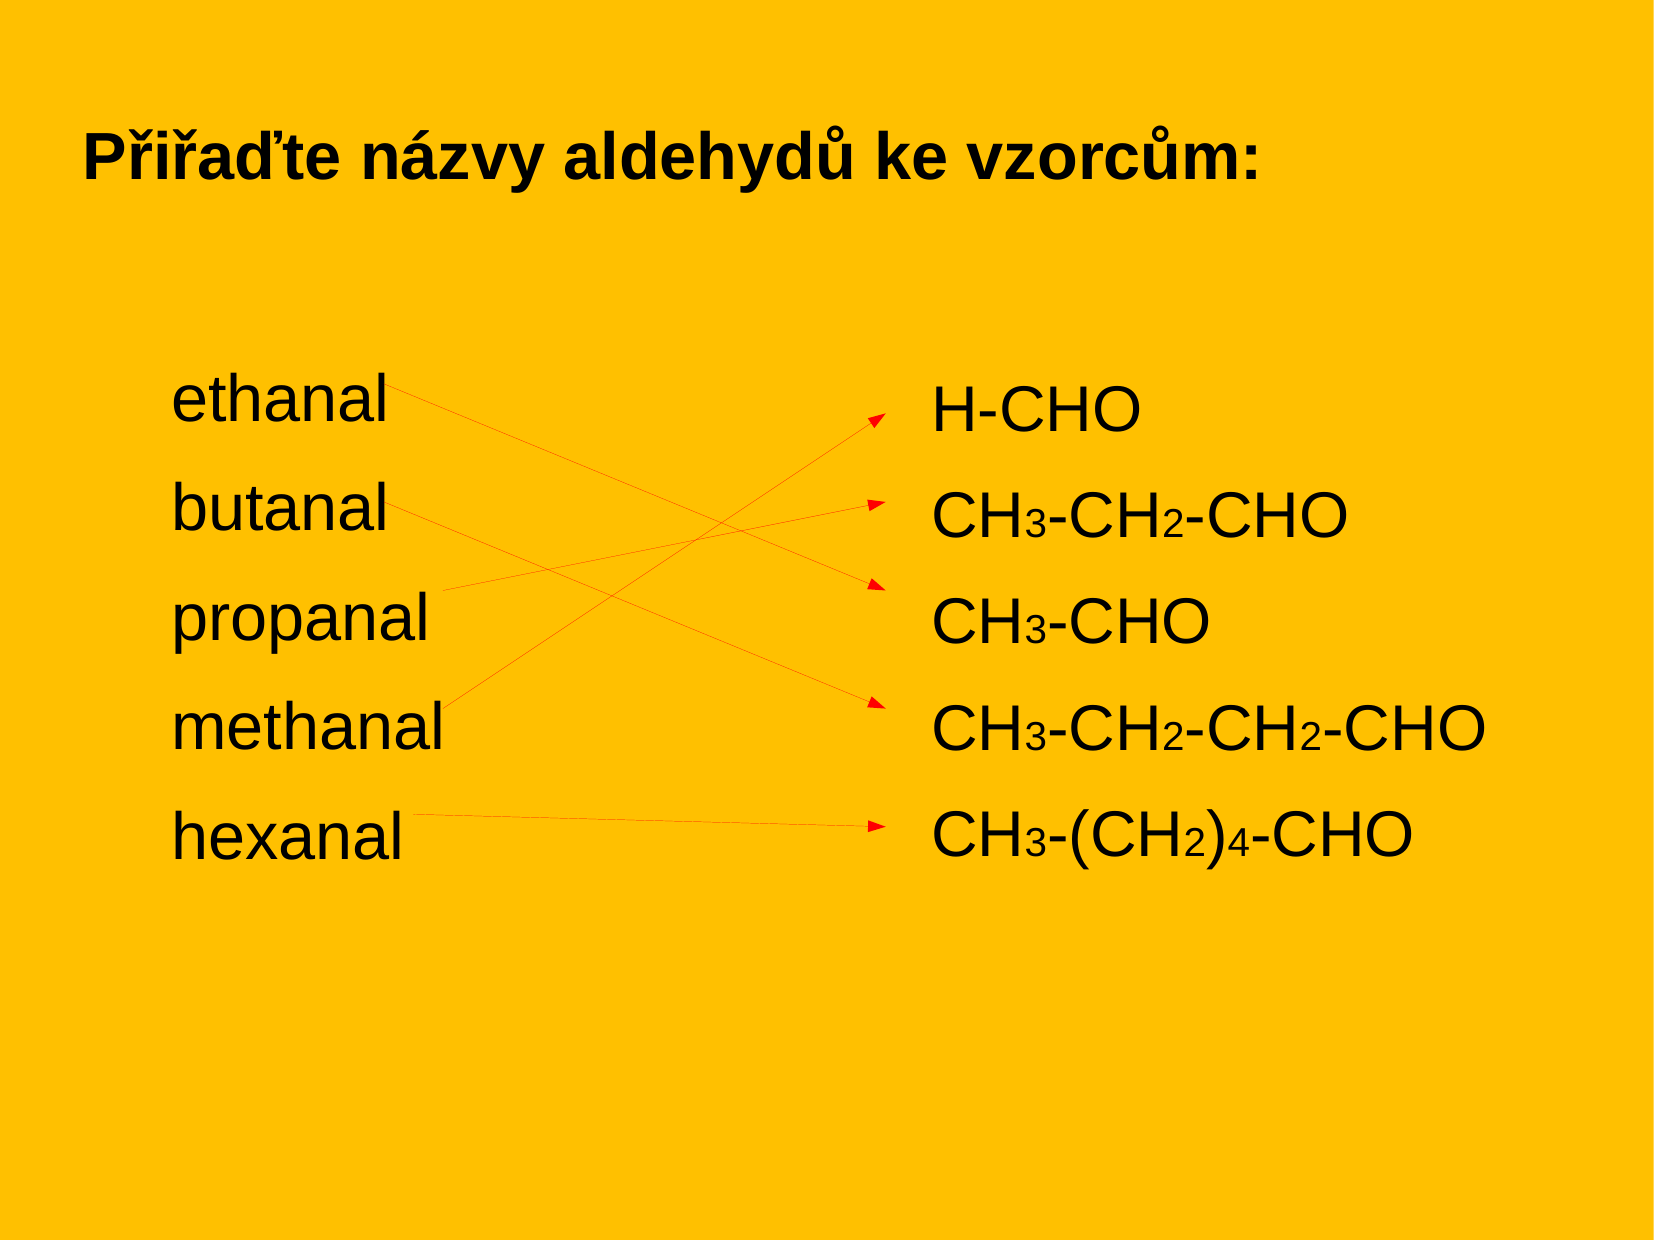

# Přiřaďte názvy aldehydů ke vzorcům:
ethanal
butanal
propanal
methanal
hexanal
H-CHO
CH3-CH2-CHO
CH3-CHO
CH3-CH2-CH2-CHO
CH3-(CH2)4-CHO